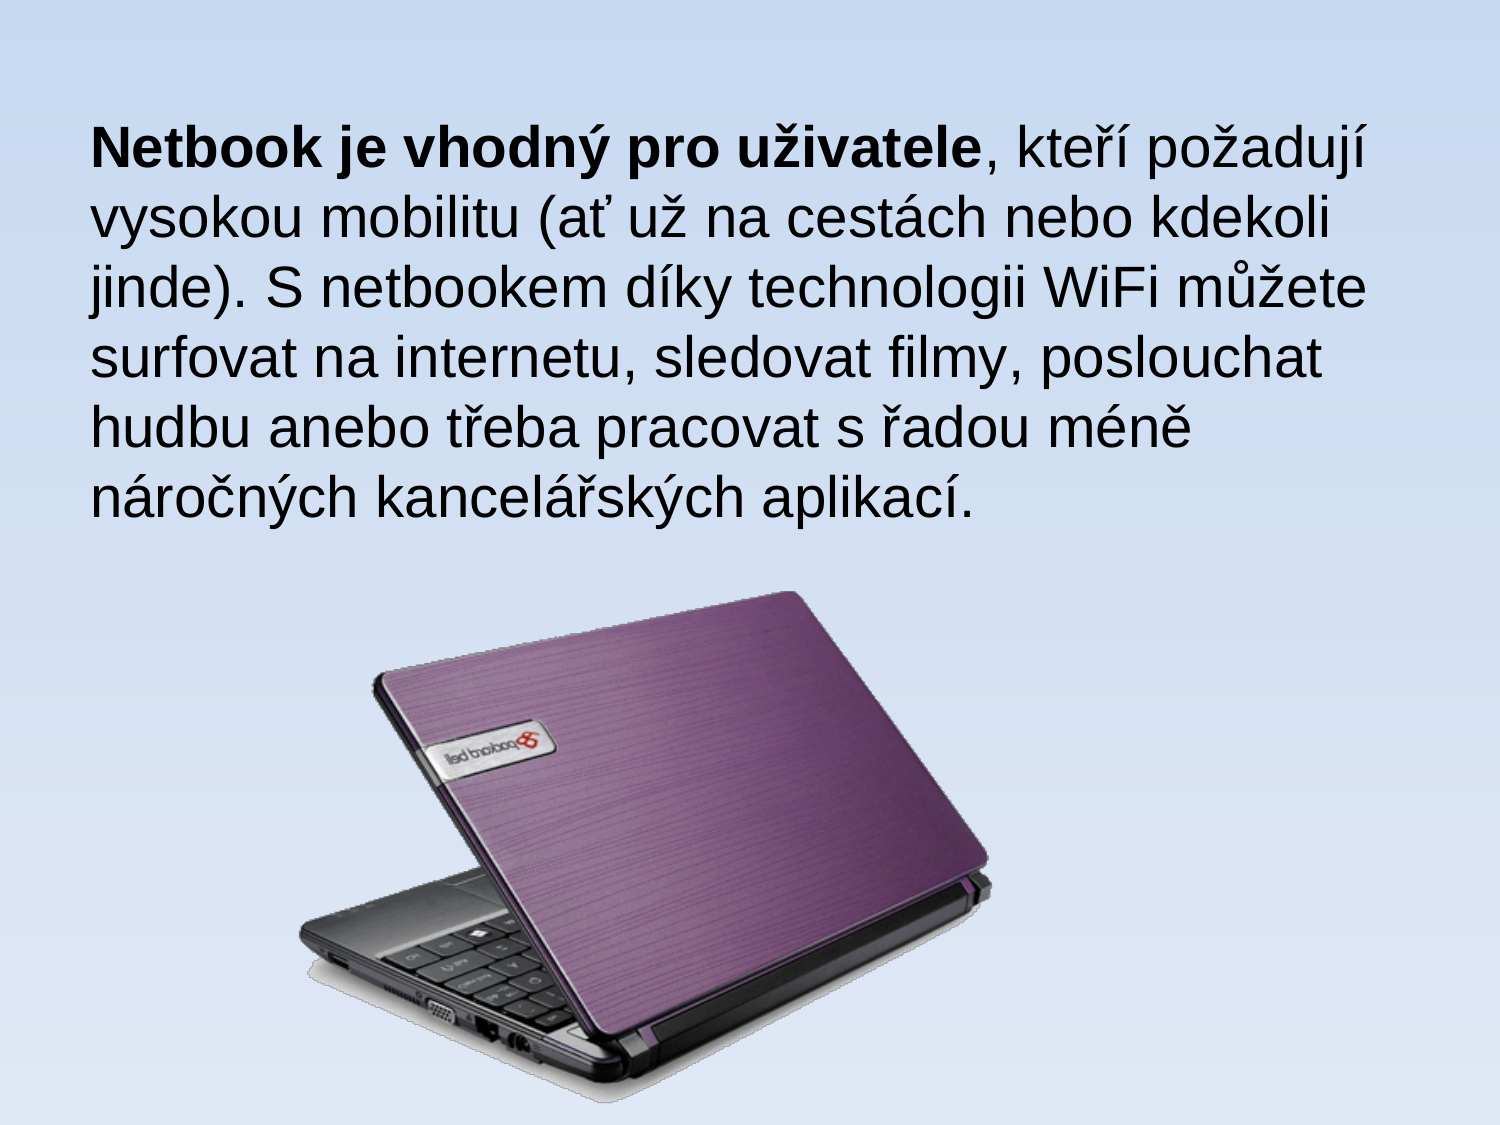

# Netbook je vhodný pro uživatele, kteří požadují vysokou mobilitu (ať už na cestách nebo kdekoli jinde). S netbookem díky technologii WiFi můžete surfovat na internetu, sledovat filmy, poslouchat hudbu anebo třeba pracovat s řadou méně náročných kancelářských aplikací.